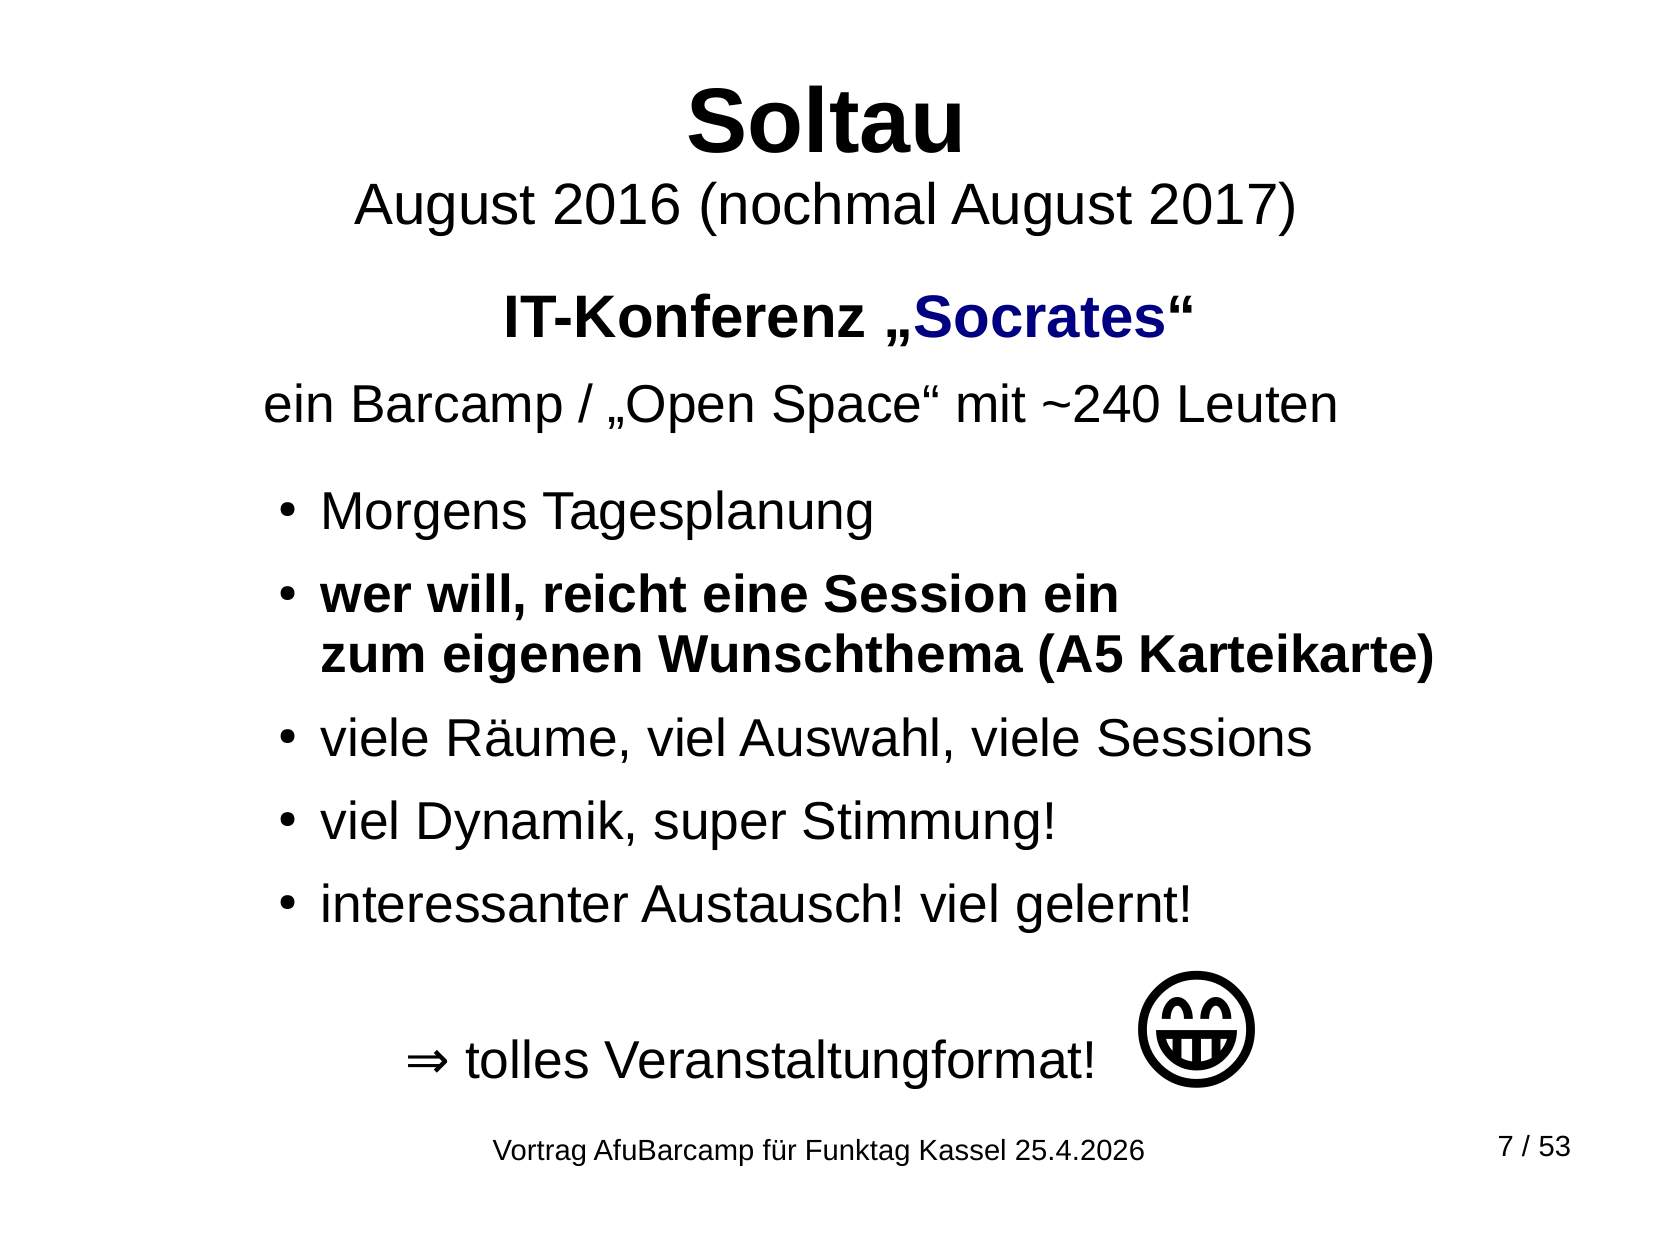

# Soltau August 2016 (nochmal August 2017)
IT-Konferenz „Socrates“
ein Barcamp / „Open Space“ mit ~240 Leuten
Morgens Tagesplanung
wer will, reicht eine Session ein
zum eigenen Wunschthema (A5 Karteikarte)
viele Räume, viel Auswahl, viele Sessions
viel Dynamik, super Stimmung!
interessanter Austausch! viel gelernt!
⇒ tolles Veranstaltungformat! 😁